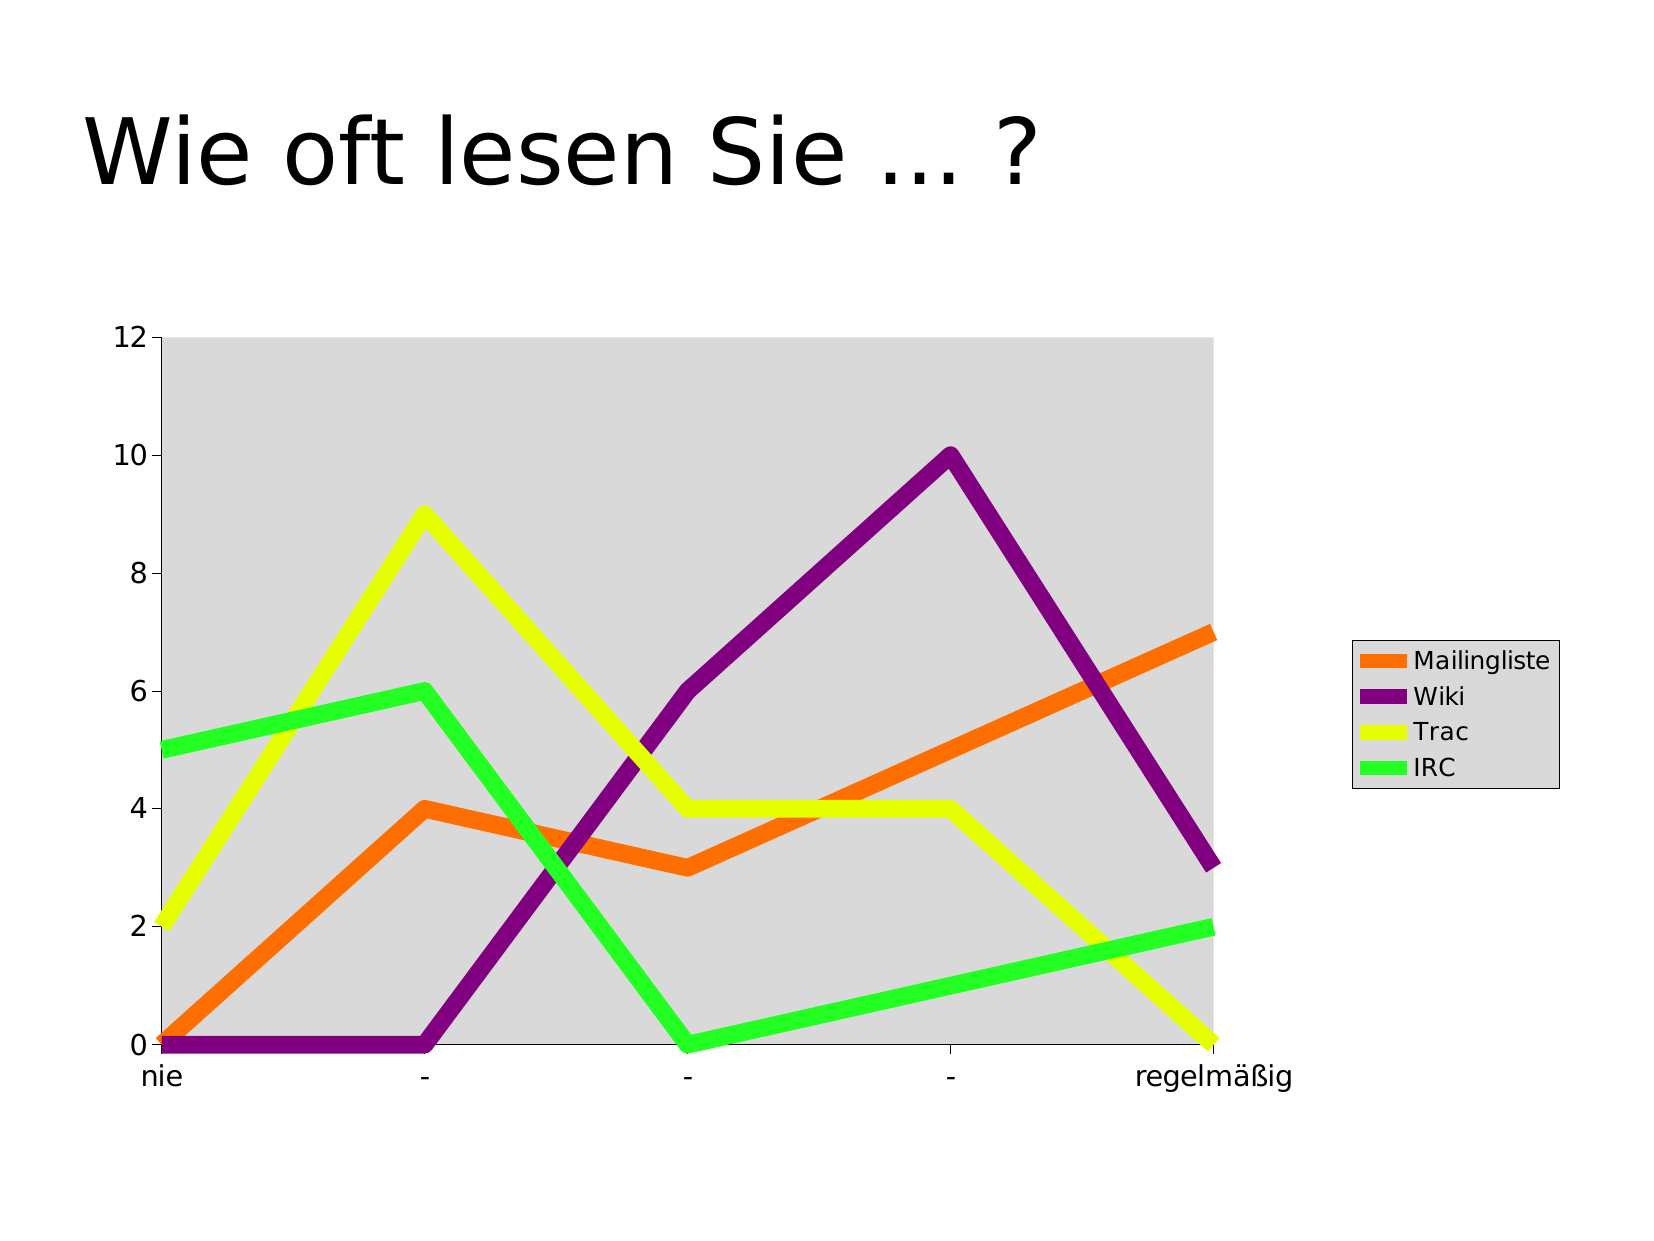

# Wie oft lesen Sie ... ?
### Chart
| Category | Mailingliste | Wiki | Trac | IRC |
|---|---|---|---|---|
| nie | 0.0 | 0.0 | 2.0 | 5.0 |
| - | 4.0 | 0.0 | 9.0 | 6.0 |
| - | 3.0 | 6.0 | 4.0 | 0.0 |
| - | 5.0 | 10.0 | 4.0 | 1.0 |
| regelmäßig | 7.0 | 3.0 | 0.0 | 2.0 |